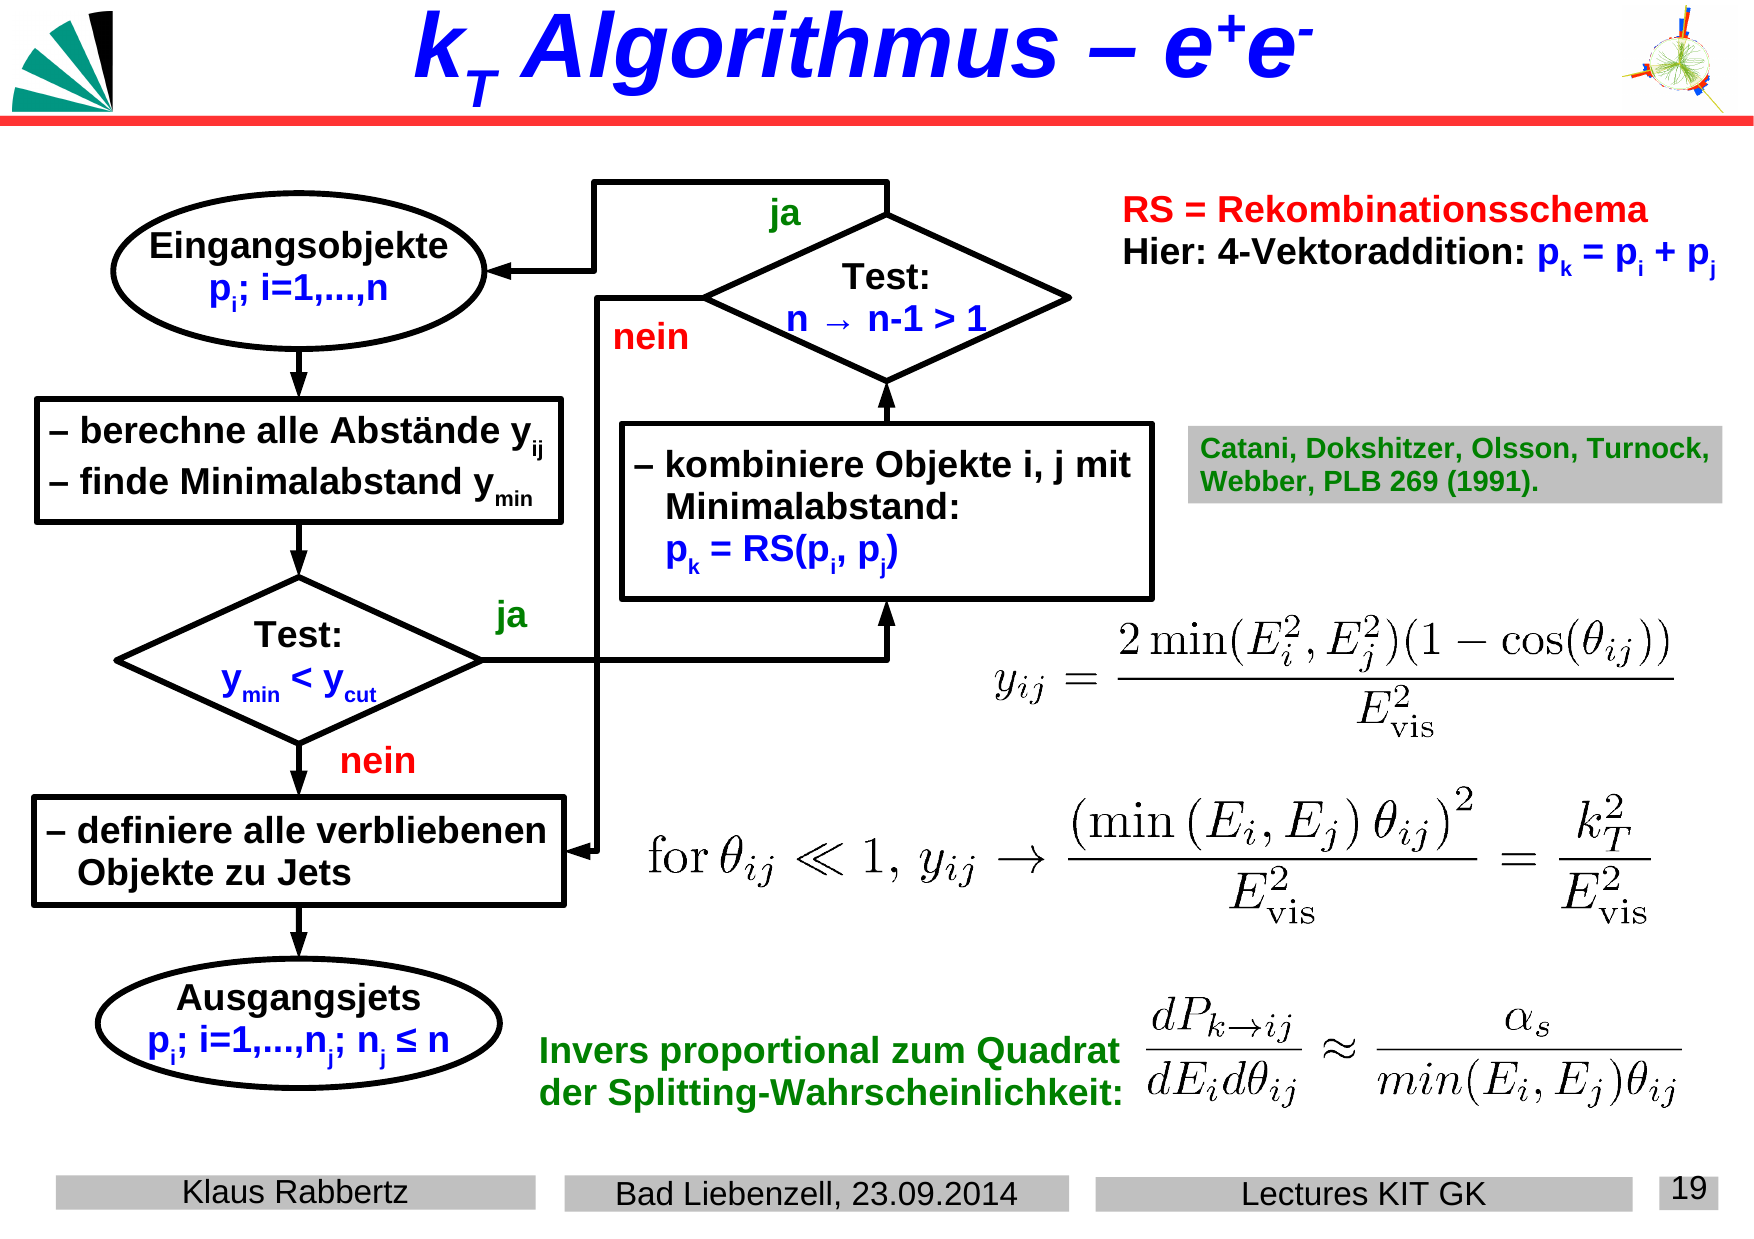

# kT Algorithmus – e+e-
RS = Rekombinationsschema
Hier: 4-Vektoraddition: pk = pi + pj
ja
Eingangsobjekte
pi; i=1,...,n
Test:
n → n-1 > 1
nein
– berechne alle Abstände yij
– finde Minimalabstand ymin
– kombiniere Objekte i, j mit
 Minimalabstand:
 pk = RS(pi, pj)
Catani, Dokshitzer, Olsson, Turnock,
Webber, PLB 269 (1991).
Test:
ymin < ycut
ja
nein
– definiere alle verbliebenen
 Objekte zu Jets
Ausgangsjets
pi; i=1,...,nj; nj ≤ n
Invers proportional zum Quadrat
der Splitting-Wahrscheinlichkeit: